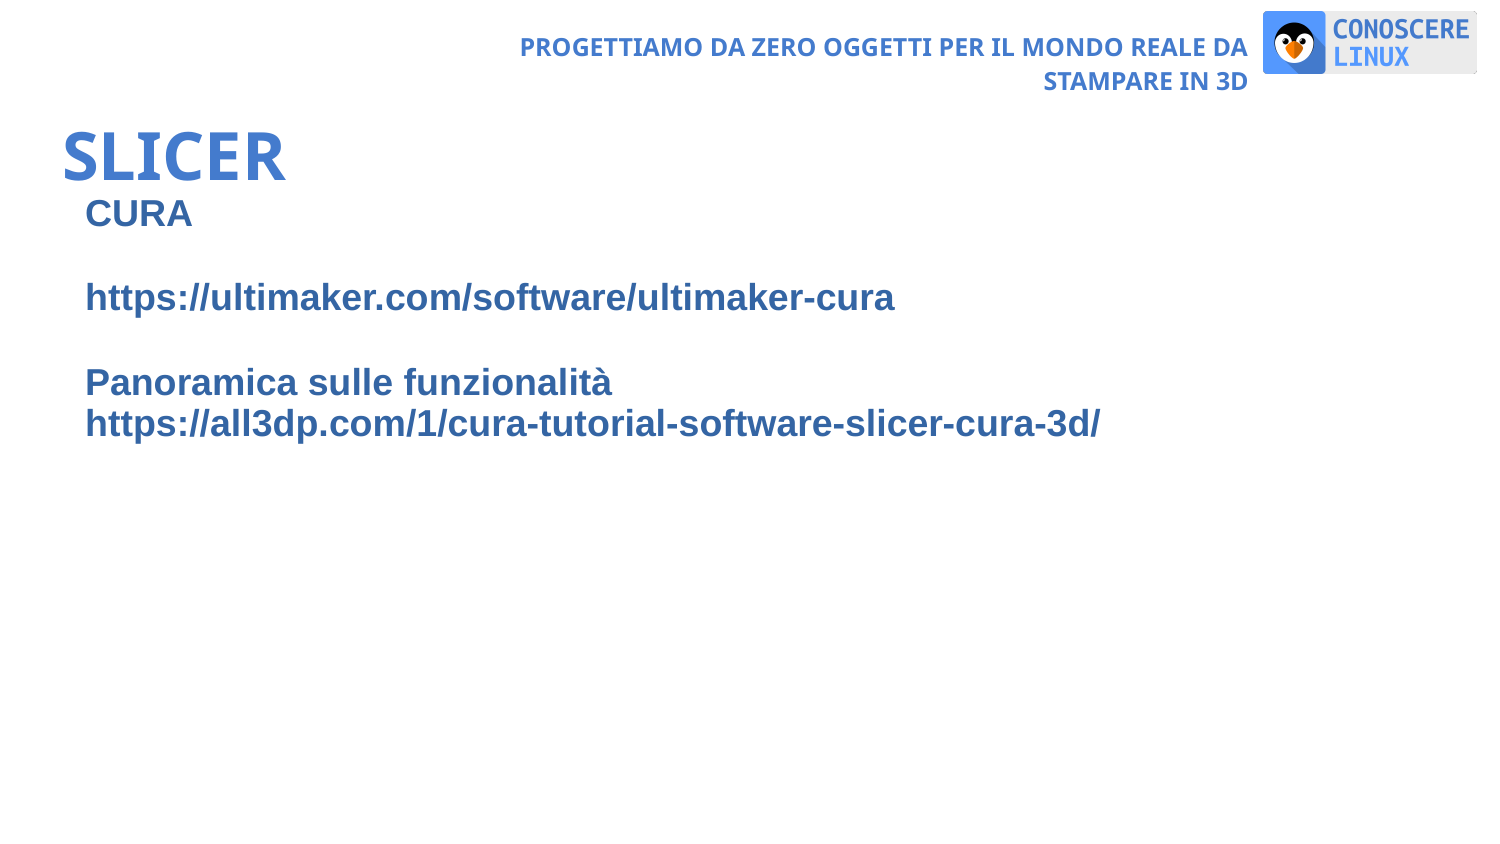

PROGETTIAMO DA ZERO OGGETTI PER IL MONDO REALE DA STAMPARE IN 3D
SLICER
CURA
https://ultimaker.com/software/ultimaker-cura
Panoramica sulle funzionalità
https://all3dp.com/1/cura-tutorial-software-slicer-cura-3d/